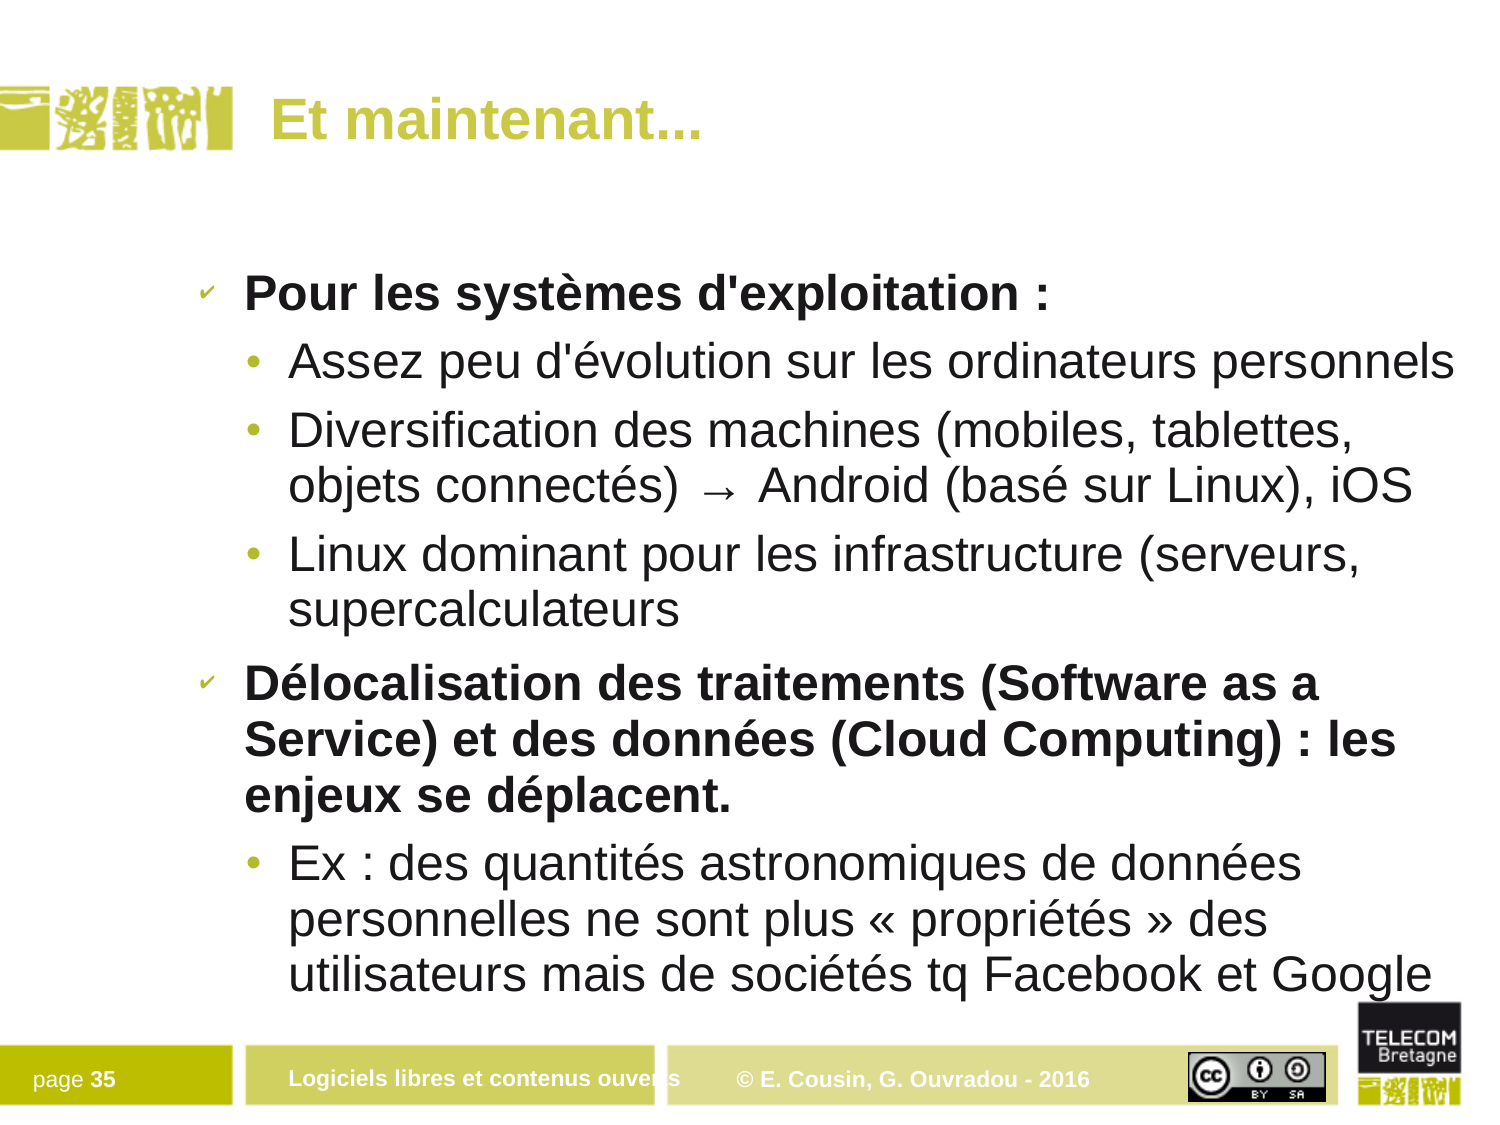

# Et maintenant...
Pour les systèmes d'exploitation :
Assez peu d'évolution sur les ordinateurs personnels
Diversification des machines (mobiles, tablettes, objets connectés) → Android (basé sur Linux), iOS
Linux dominant pour les infrastructure (serveurs, supercalculateurs
Délocalisation des traitements (Software as a Service) et des données (Cloud Computing) : les enjeux se déplacent.
Ex : des quantités astronomiques de données personnelles ne sont plus « propriétés » des utilisateurs mais de sociétés tq Facebook et Google
35
© E. Cousin, G. Ouvradou - 2016